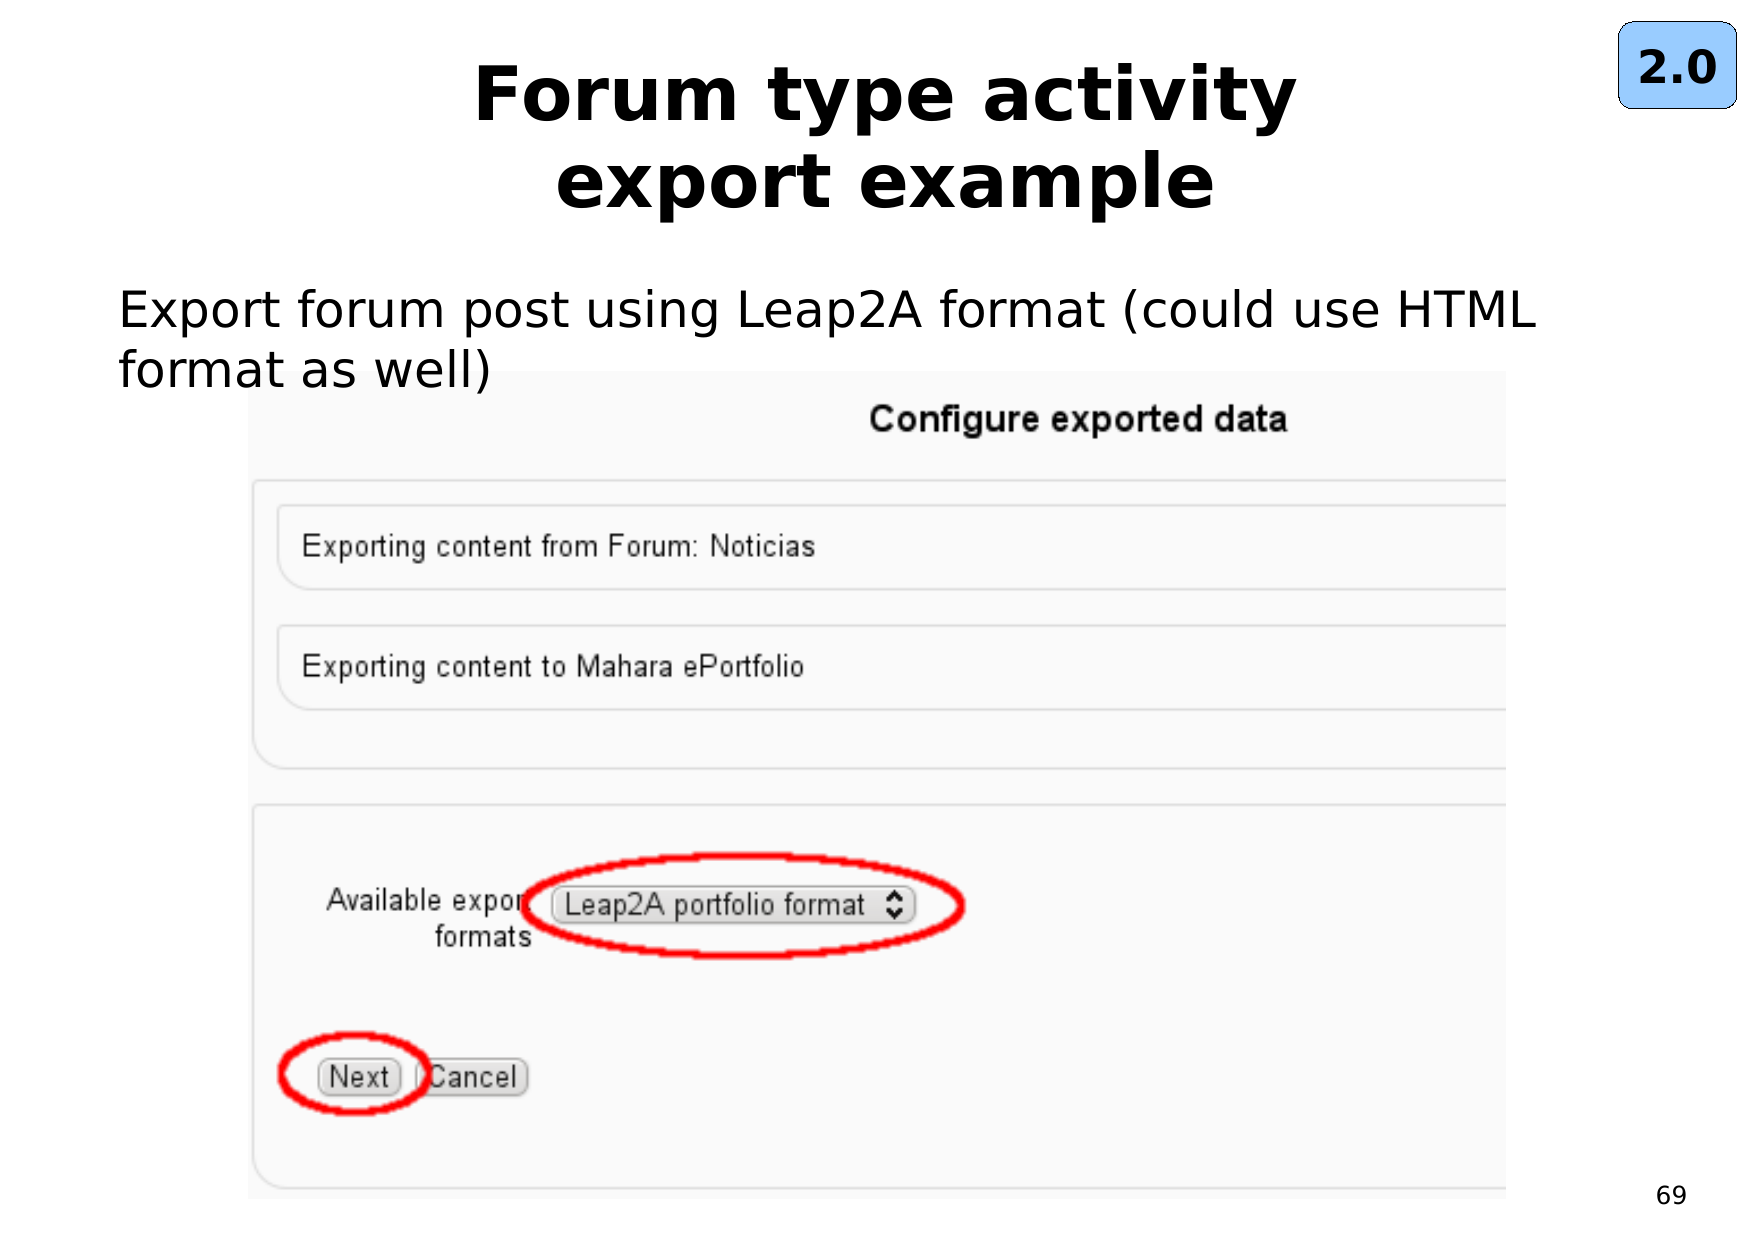

2.0
# Forum type activity export example
Export forum post using Leap2A format (could use HTML format as well)
69